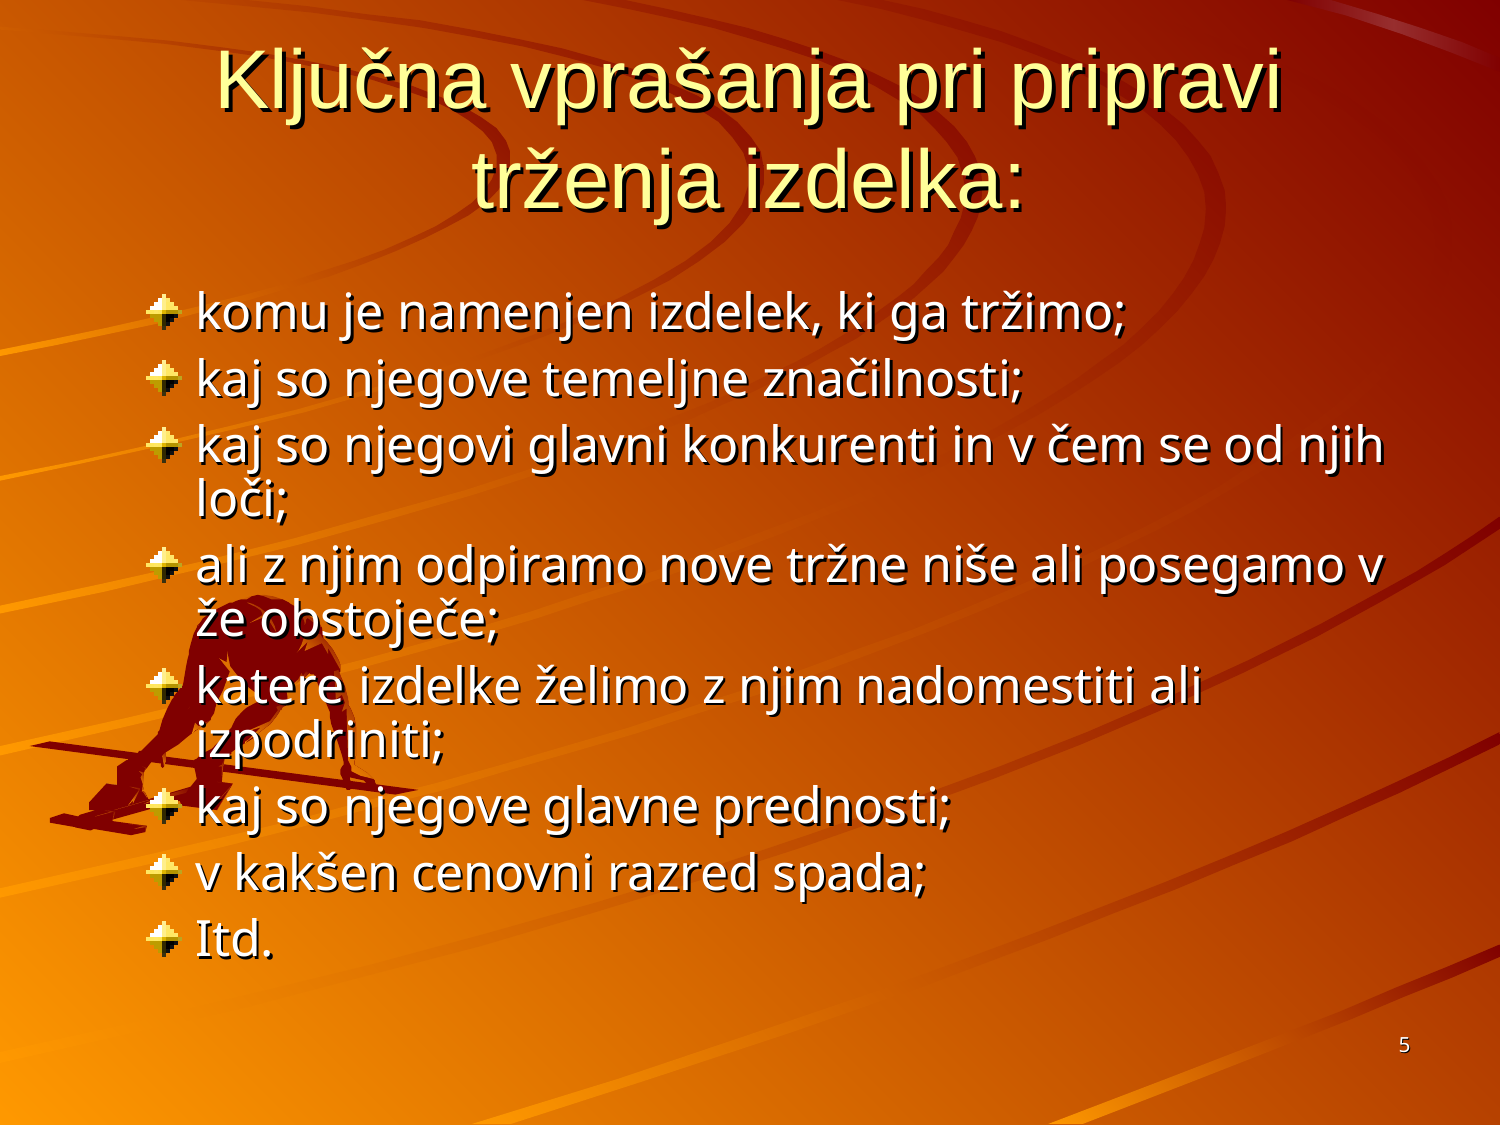

# Ključna vprašanja pri pripravi trženja izdelka:
komu je namenjen izdelek, ki ga tržimo;
kaj so njegove temeljne značilnosti;
kaj so njegovi glavni konkurenti in v čem se od njih loči;
ali z njim odpiramo nove tržne niše ali posegamo v že obstoječe;
katere izdelke želimo z njim nadomestiti ali izpodriniti;
kaj so njegove glavne prednosti;
v kakšen cenovni razred spada;
Itd.